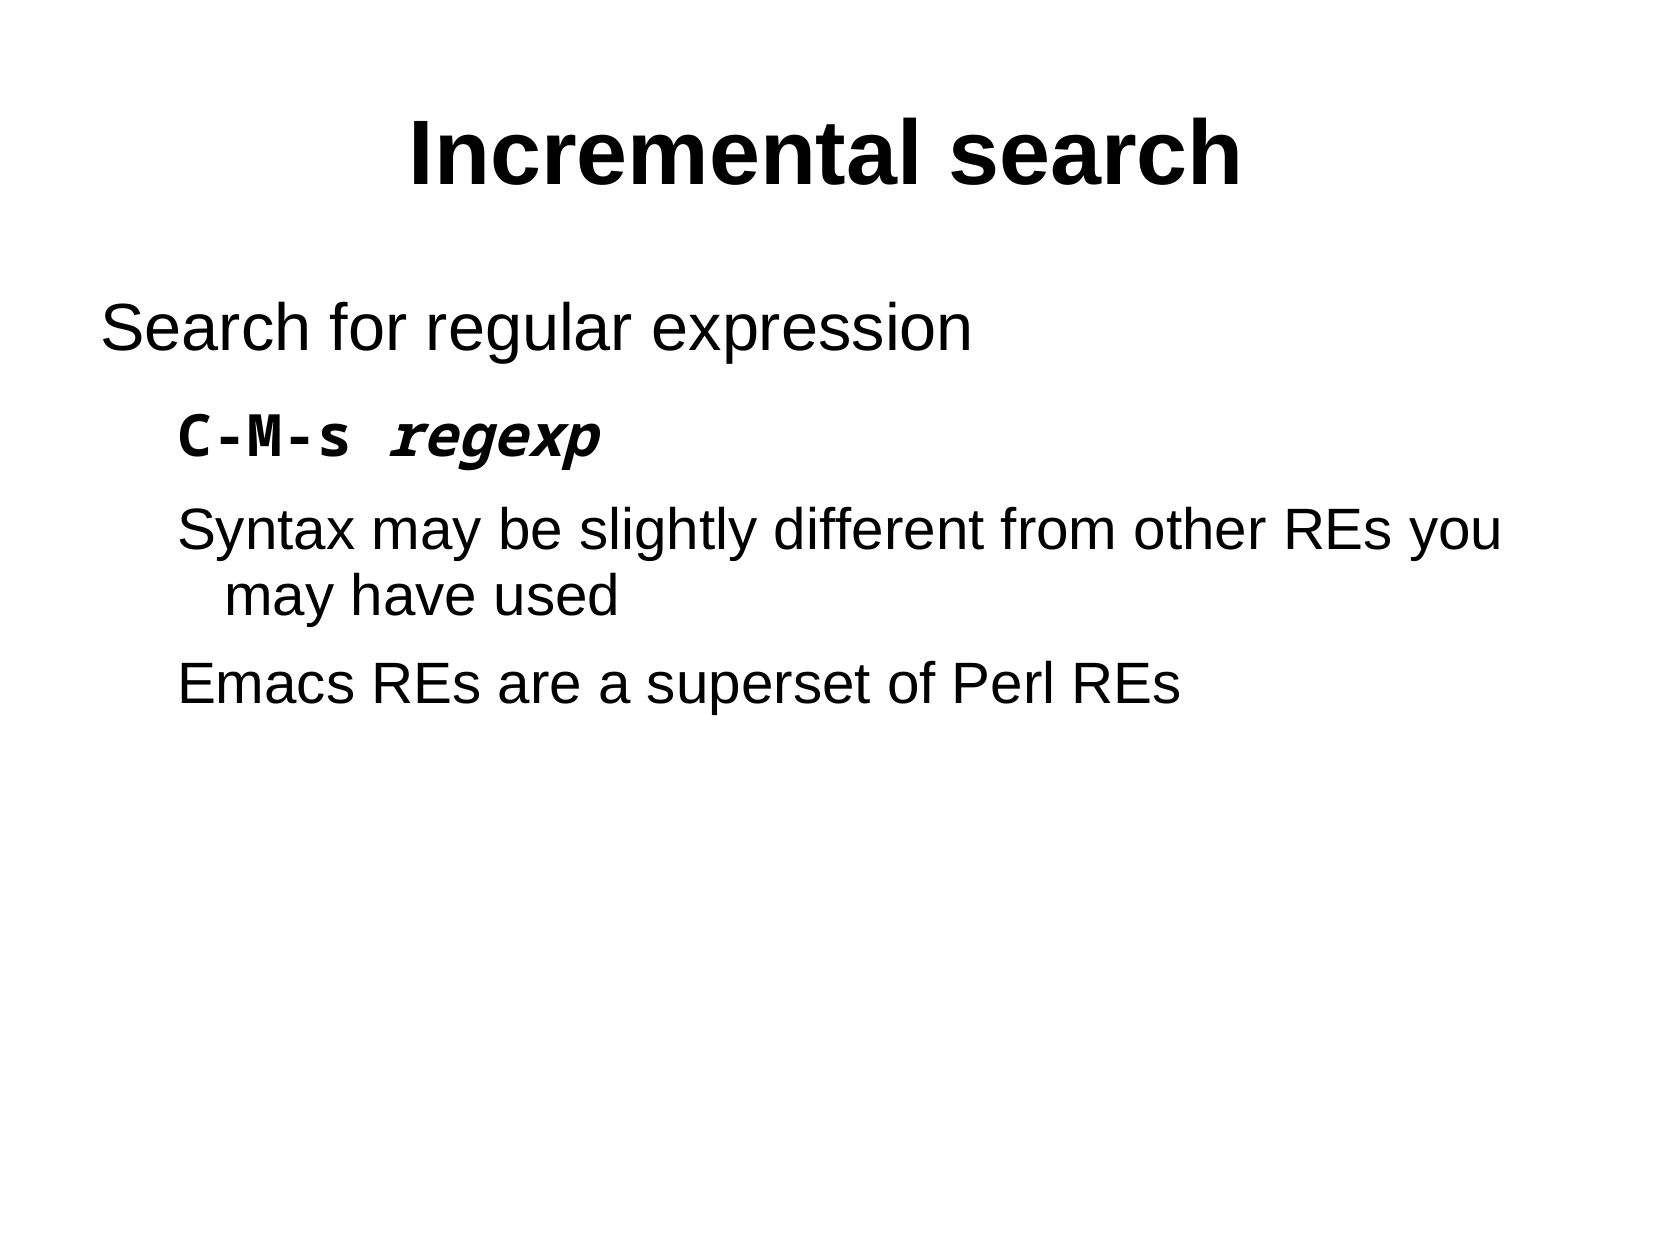

# Incremental search
Search for regular expression
C-M-s regexp
Syntax may be slightly different from other REs you may have used
Emacs REs are a superset of Perl REs